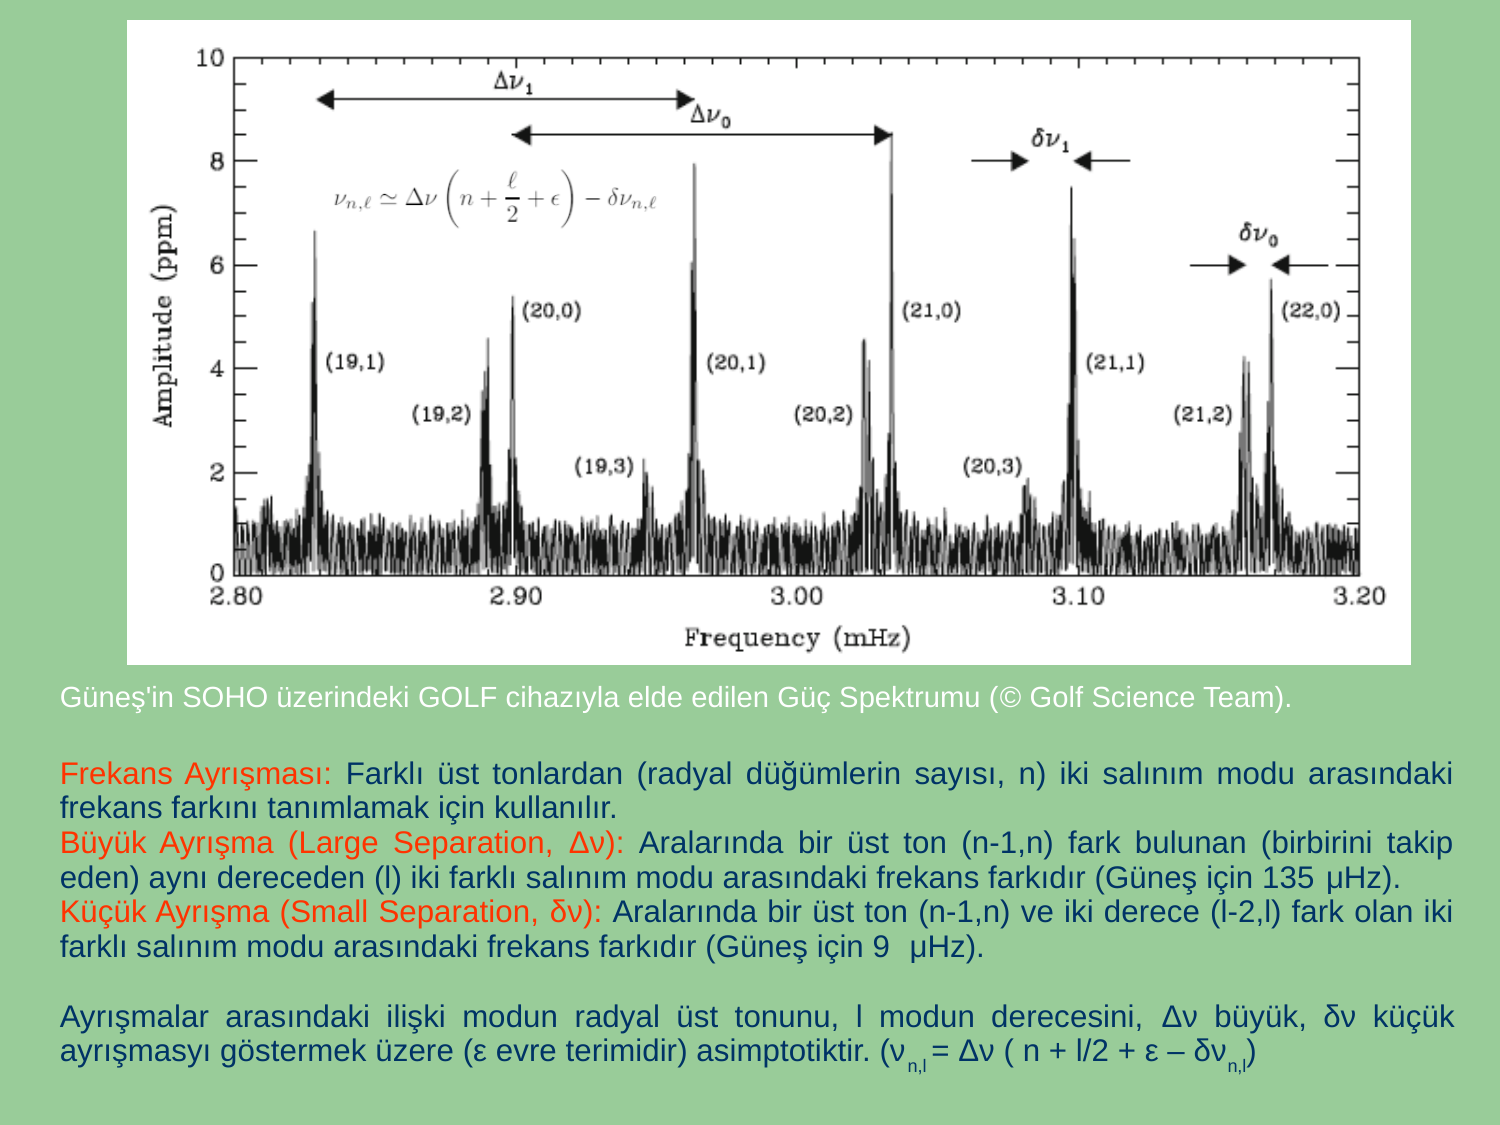

Güneş'in SOHO üzerindeki GOLF cihazıyla elde edilen Güç Spektrumu (© Golf Science Team).
Frekans Ayrışması: Farklı üst tonlardan (radyal düğümlerin sayısı, n) iki salınım modu arasındaki frekans farkını tanımlamak için kullanılır.
Büyük Ayrışma (Large Separation, Δν): Aralarında bir üst ton (n-1,n) fark bulunan (birbirini takip eden) aynı dereceden (l) iki farklı salınım modu arasındaki frekans farkıdır (Güneş için 135 μHz).
Küçük Ayrışma (Small Separation, δν): Aralarında bir üst ton (n-1,n) ve iki derece (l-2,l) fark olan iki farklı salınım modu arasındaki frekans farkıdır (Güneş için 9 μHz).
Ayrışmalar arasındaki ilişki modun radyal üst tonunu, l modun derecesini, Δν büyük, δν küçük ayrışmasyı göstermek üzere (ε evre terimidir) asimptotiktir. (νn,l = Δν ( n + l/2 + ε – δνn,l)